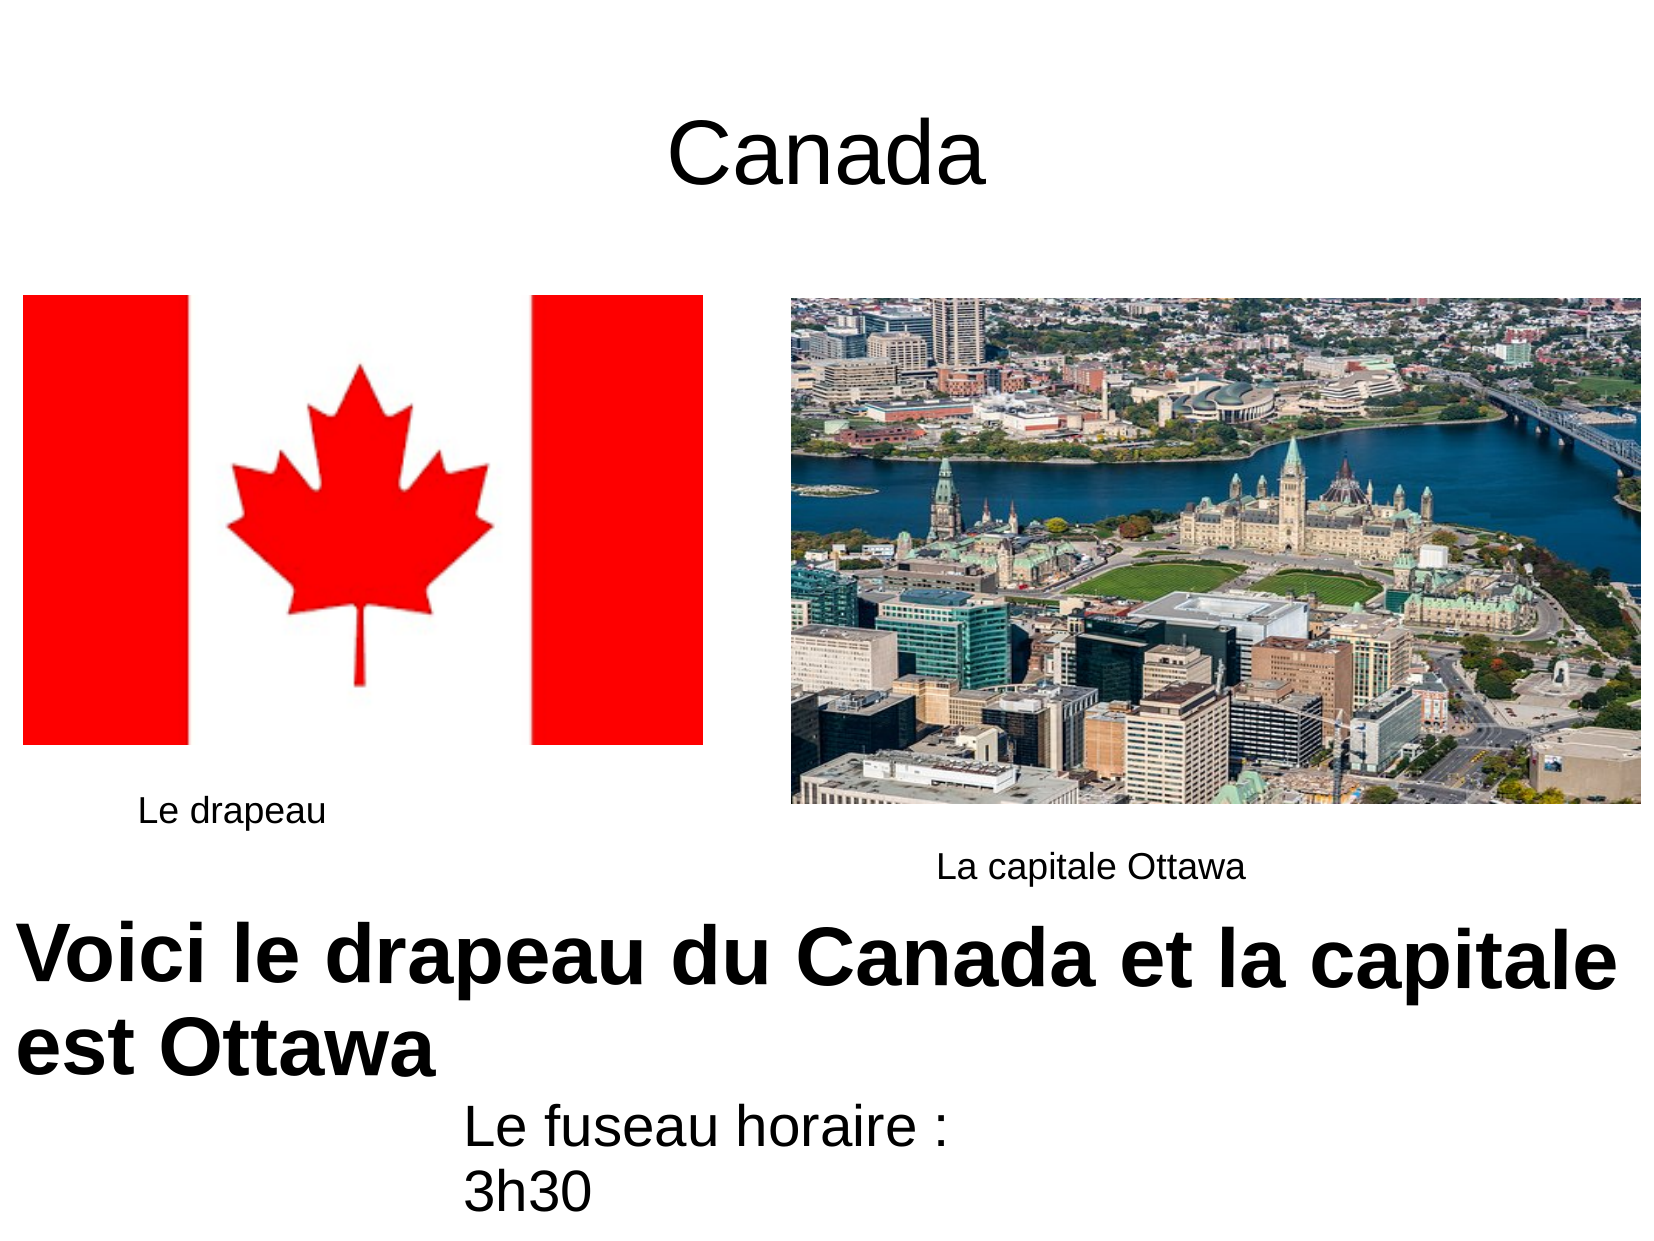

# Canada
Le drapeau
La capitale Ottawa
Voici le drapeau du Canada et la capitale est Ottawa
Le fuseau horaire : 3h30